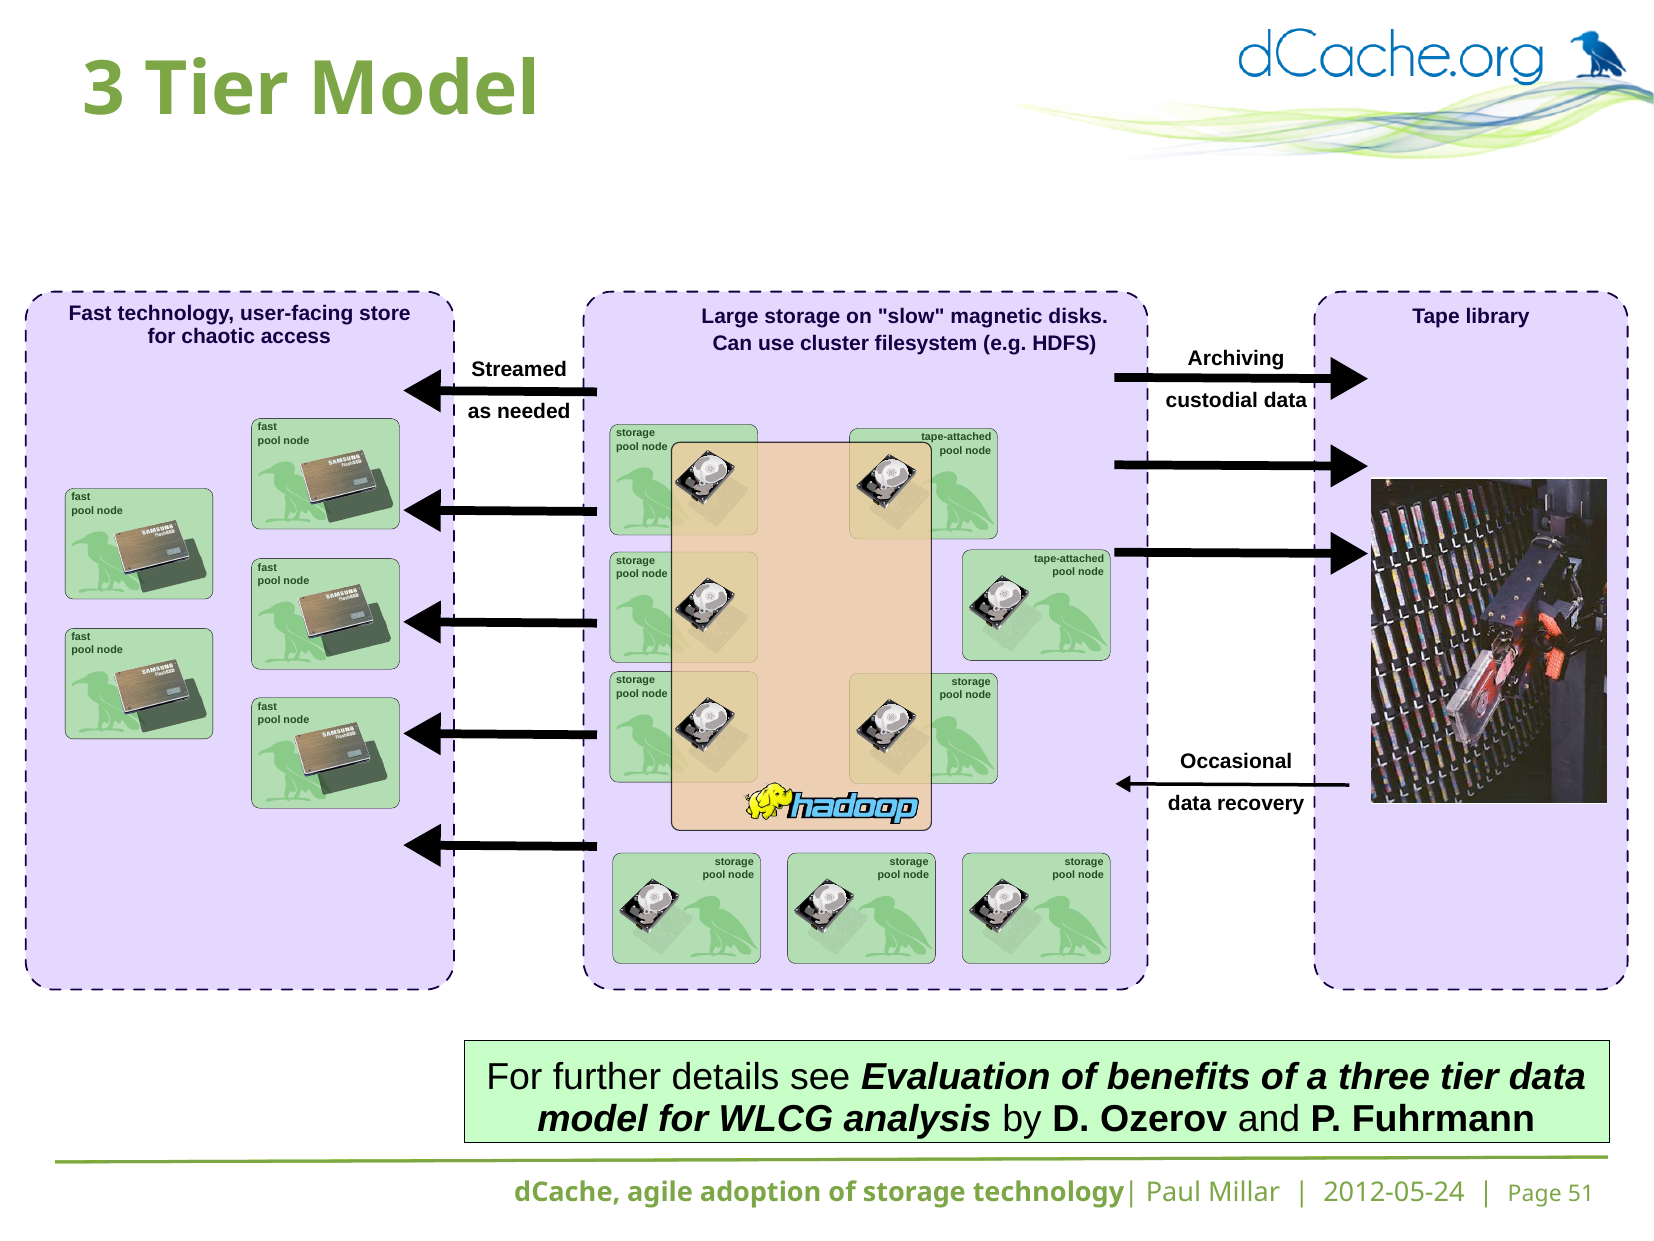

# 3 Tier Model
For further details see Evaluation of benefits of a three tier data model for WLCG analysis by D. Ozerov and P. Fuhrmann
51